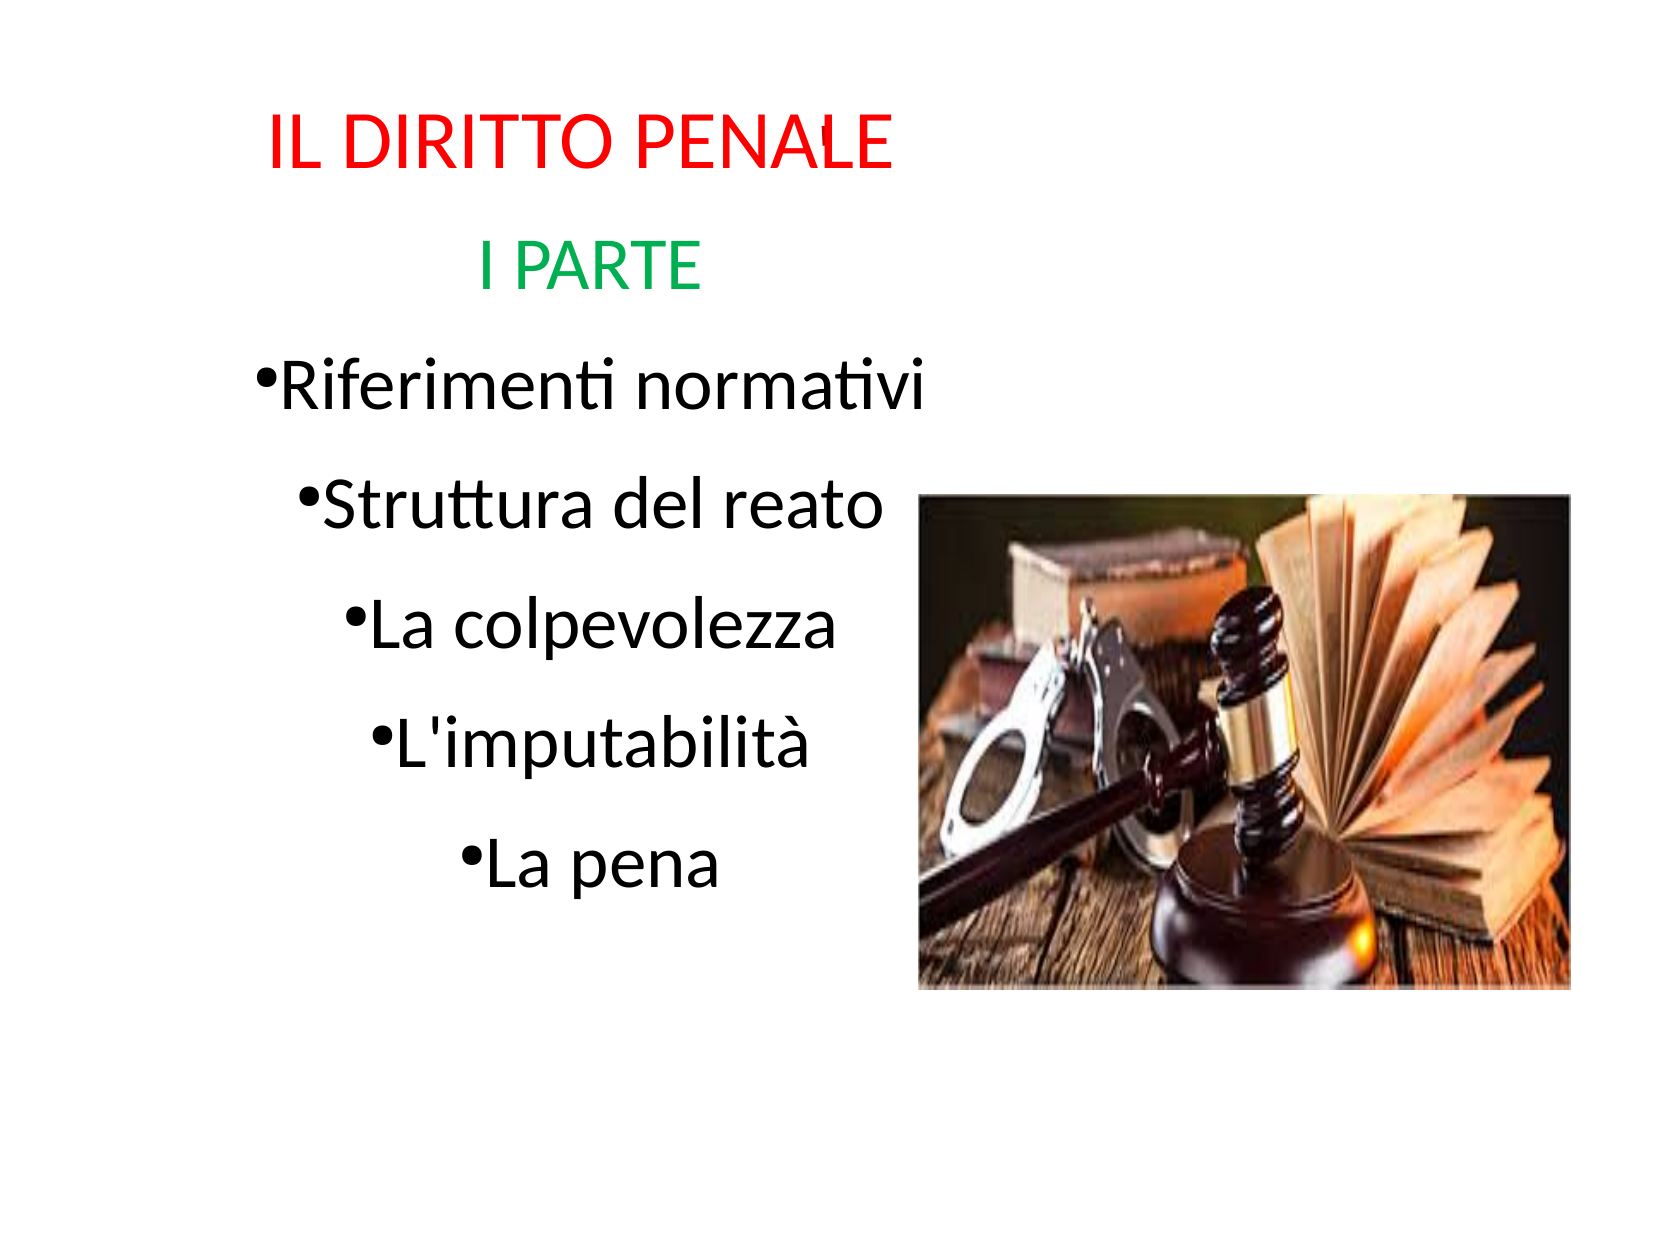

# '
IL DIRITTO PENALE
I PARTE
Riferimenti normativi
Struttura del reato
La colpevolezza
L'imputabilità
La pena